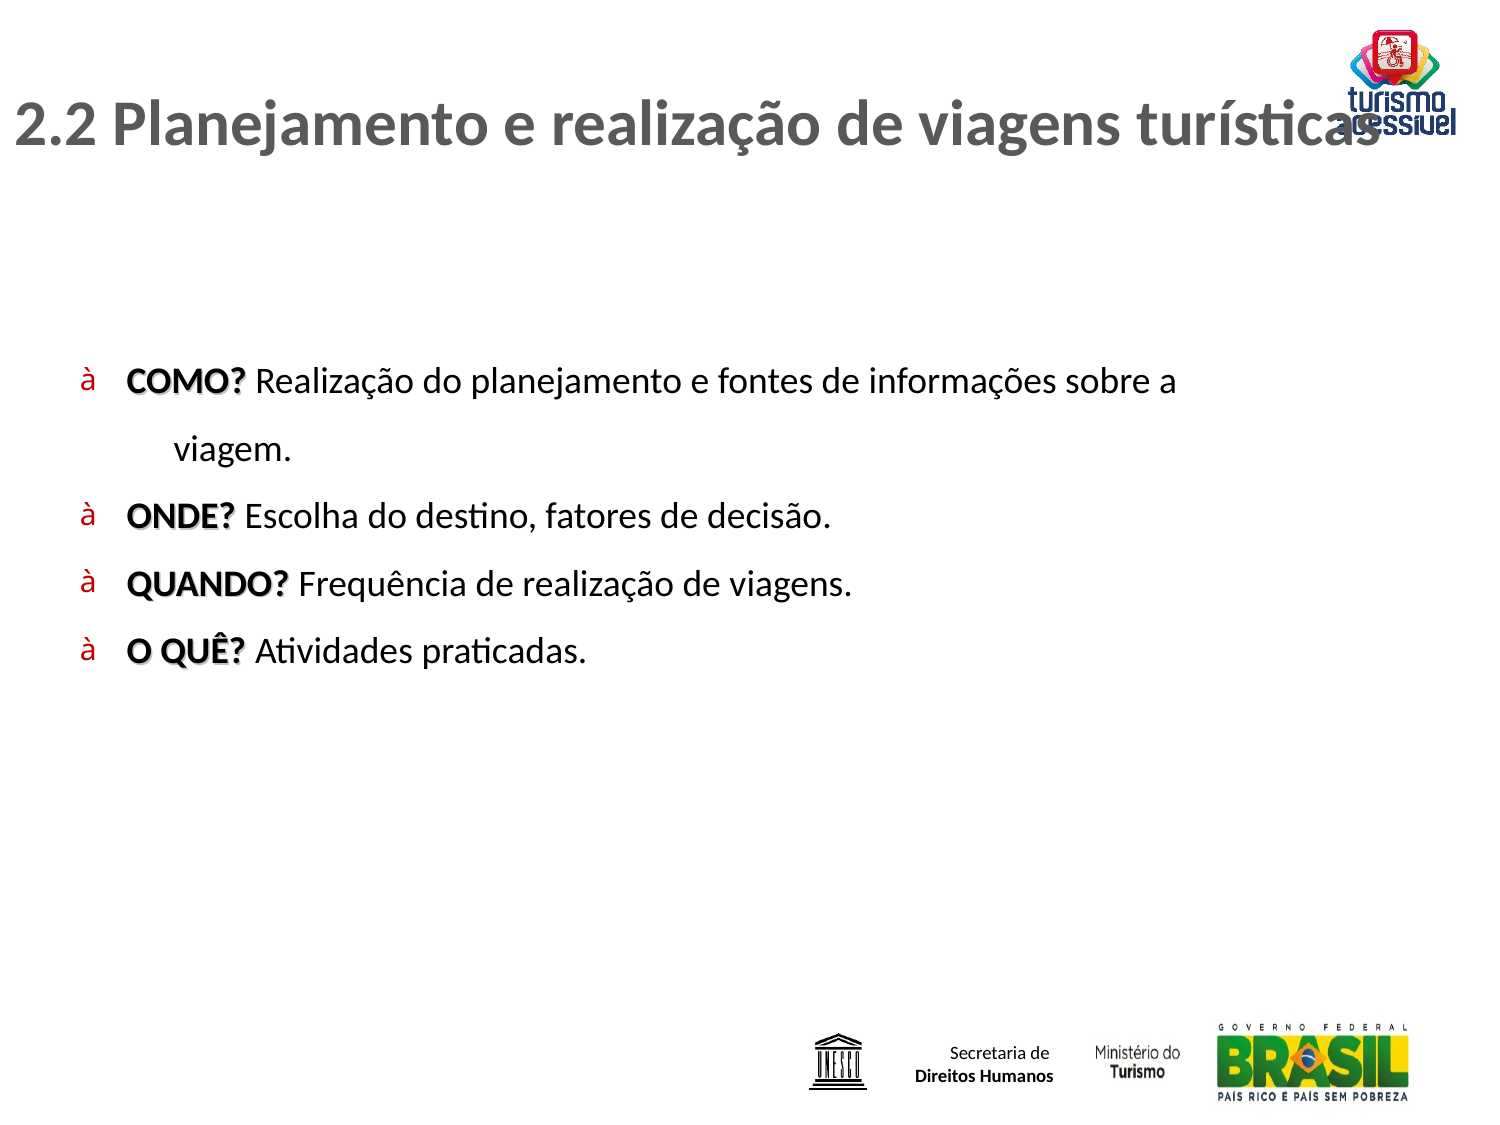

# 2.2 Planejamento e realização de viagens turísticas
COMO? Realização do planejamento e fontes de informações sobre a viagem.
ONDE? Escolha do destino, fatores de decisão.
QUANDO? Frequência de realização de viagens.
O QUÊ? Atividades praticadas.